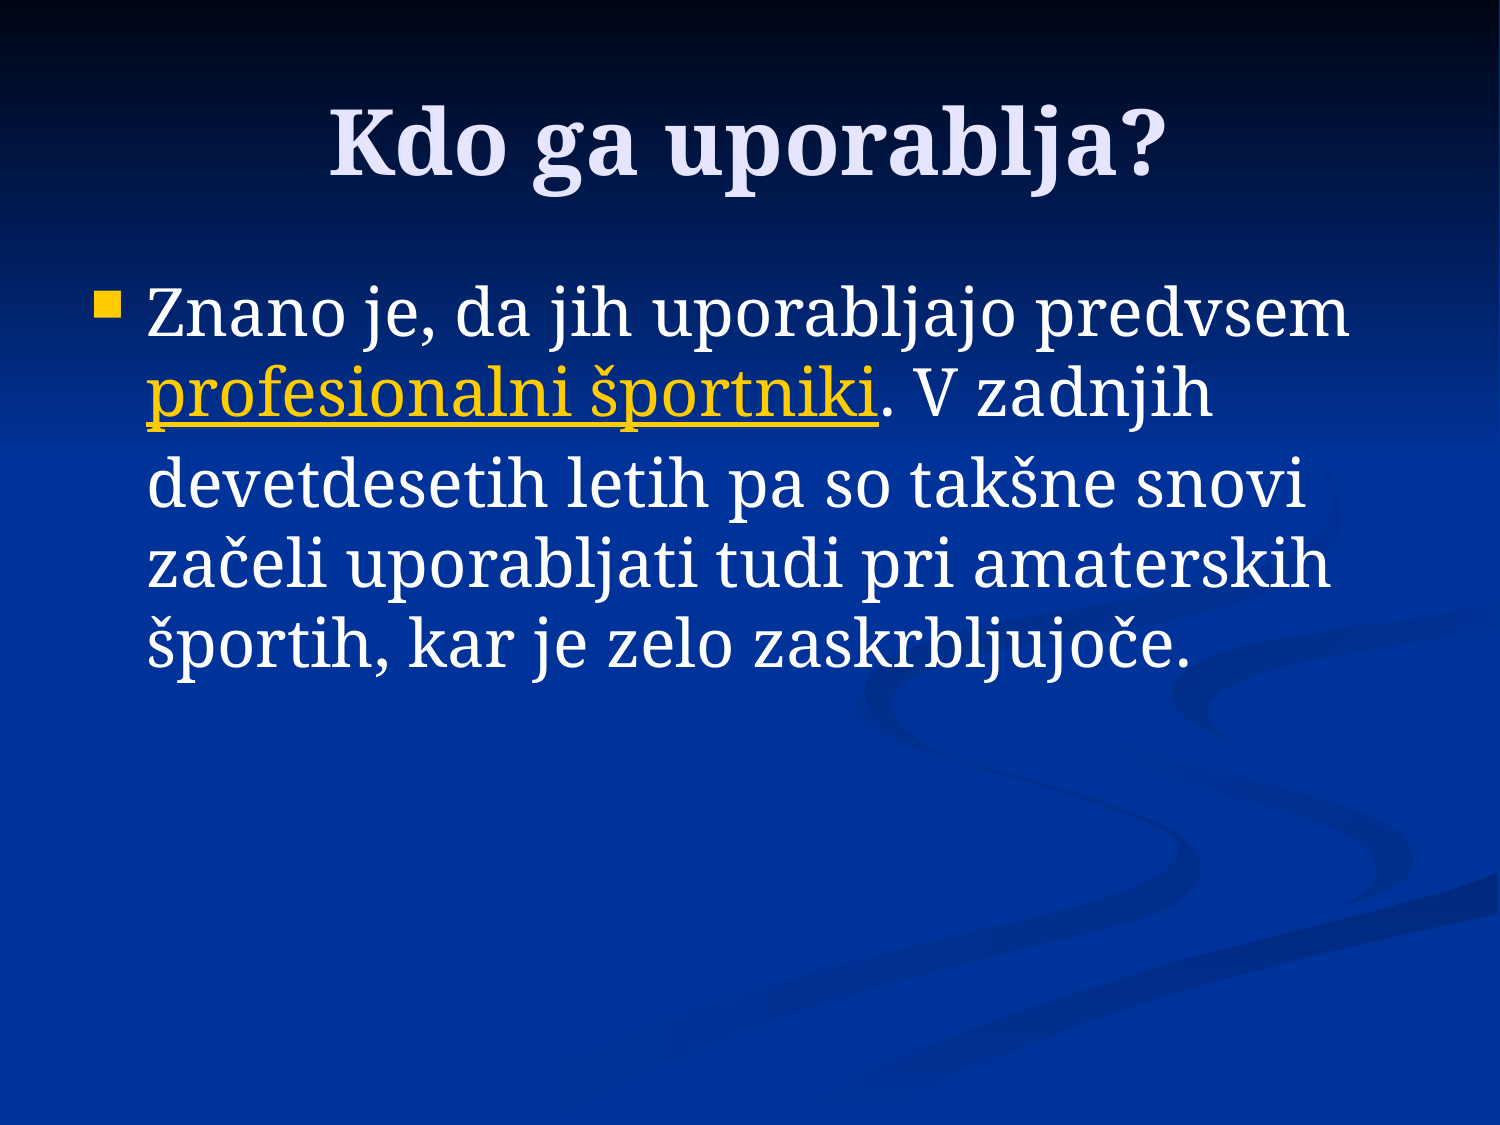

# Kdo ga uporablja?
Znano je, da jih uporabljajo predvsem profesionalni športniki. V zadnjih devetdesetih letih pa so takšne snovi začeli uporabljati tudi pri amaterskih športih, kar je zelo zaskrbljujoče.